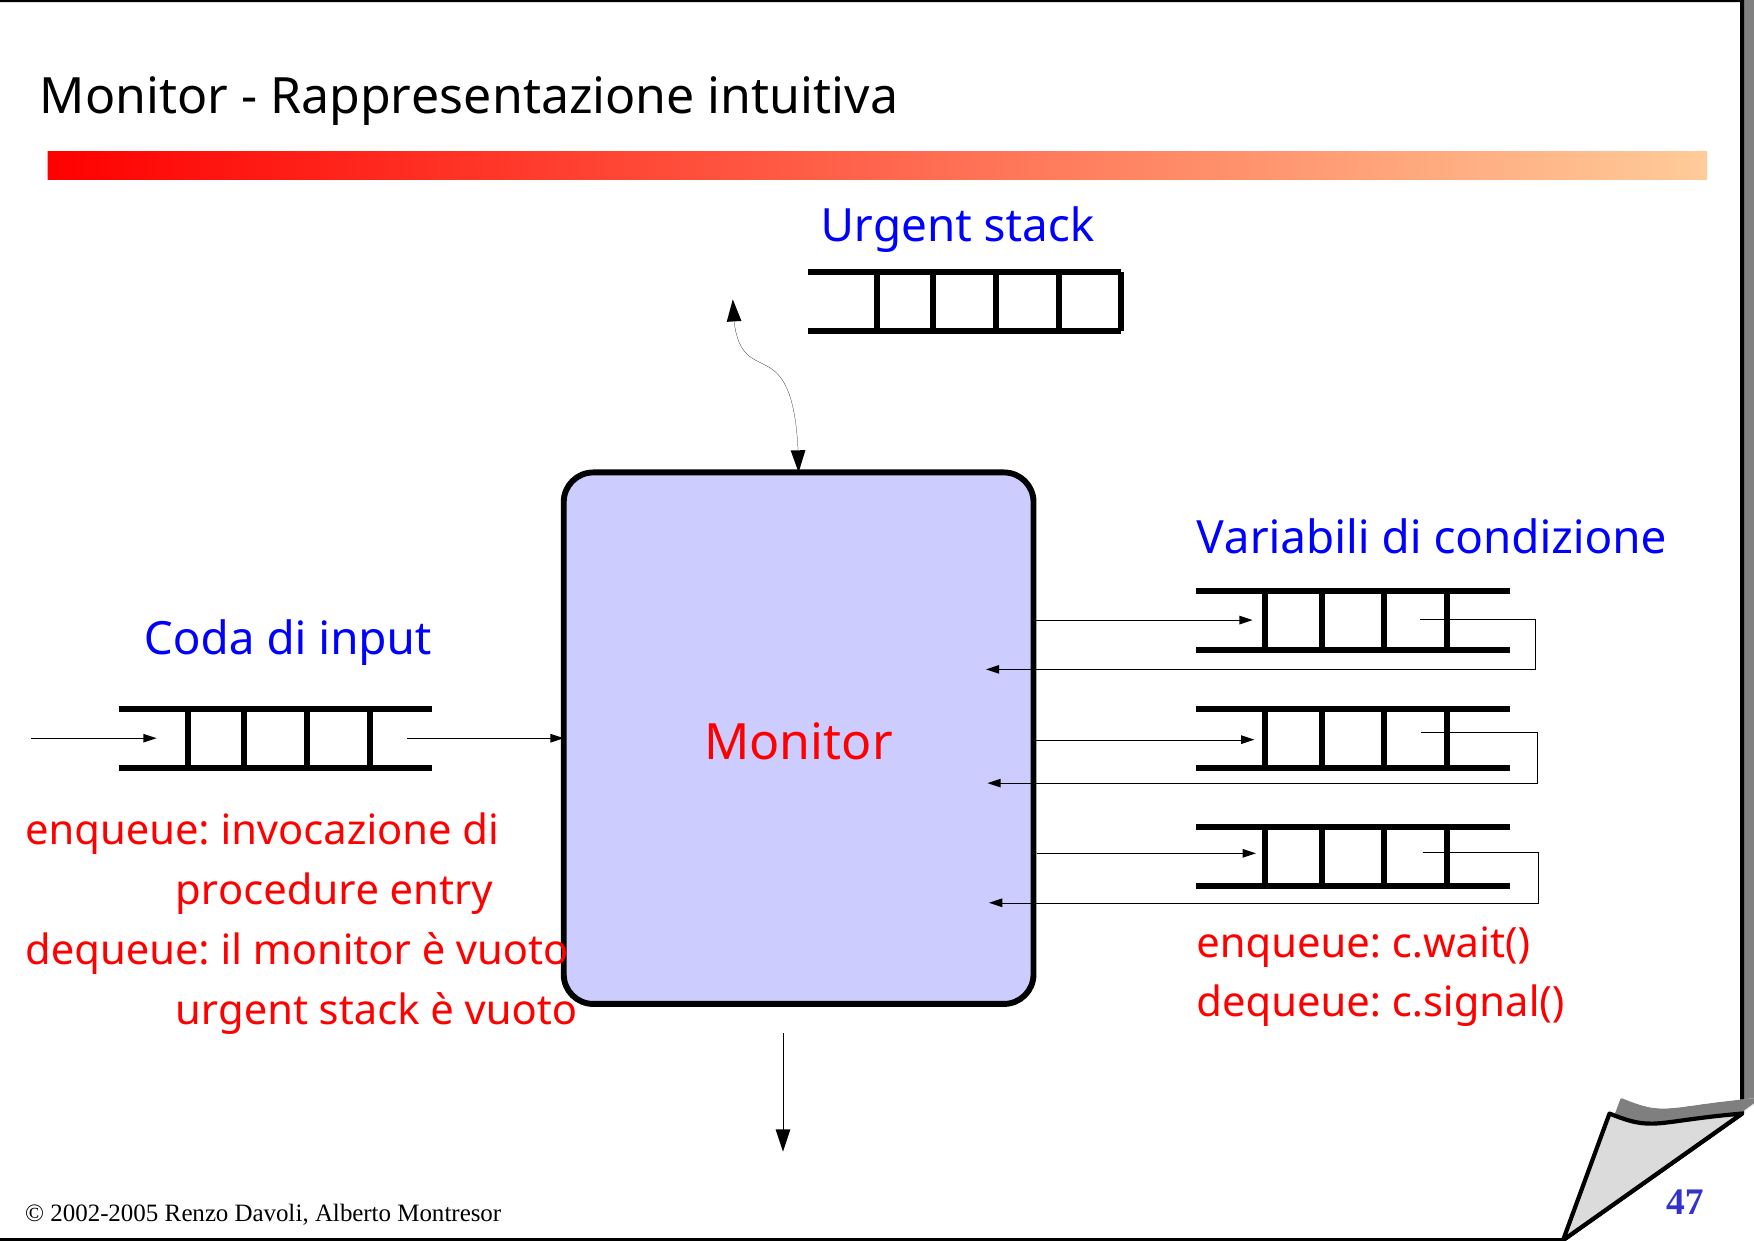

# Monitor - Rappresentazione intuitiva
Urgent stack
Monitor
Variabili di condizione
Coda di input
enqueue: invocazione di
	procedure entry
dequeue: il monitor è vuoto
	urgent stack è vuoto
enqueue: c.wait()
dequeue: c.signal()